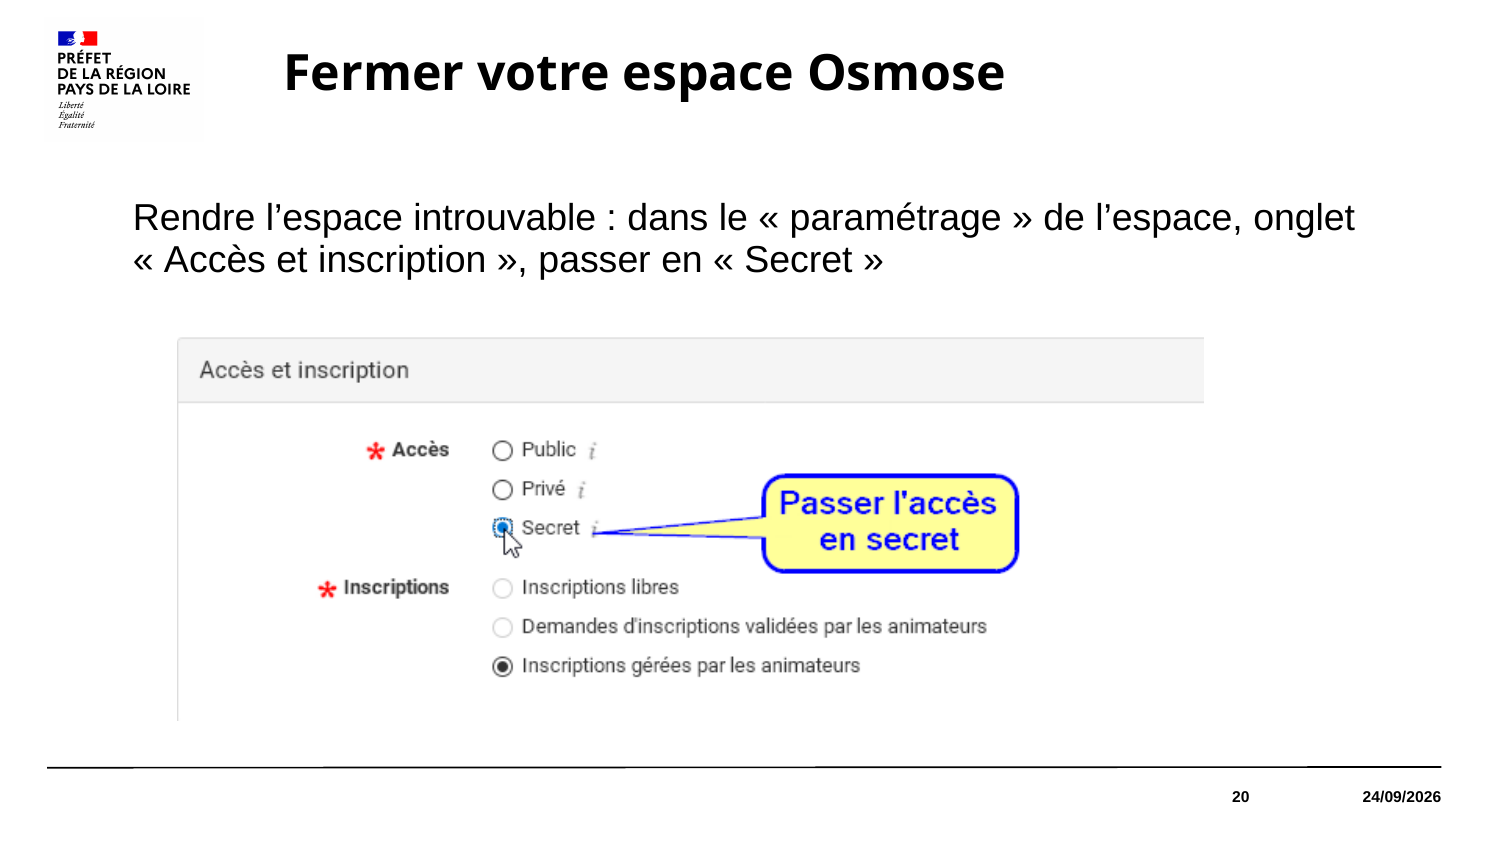

# Fermer votre espace Osmose
Rendre l’espace introuvable : dans le « paramétrage » de l’espace, onglet « Accès et inscription », passer en « Secret »